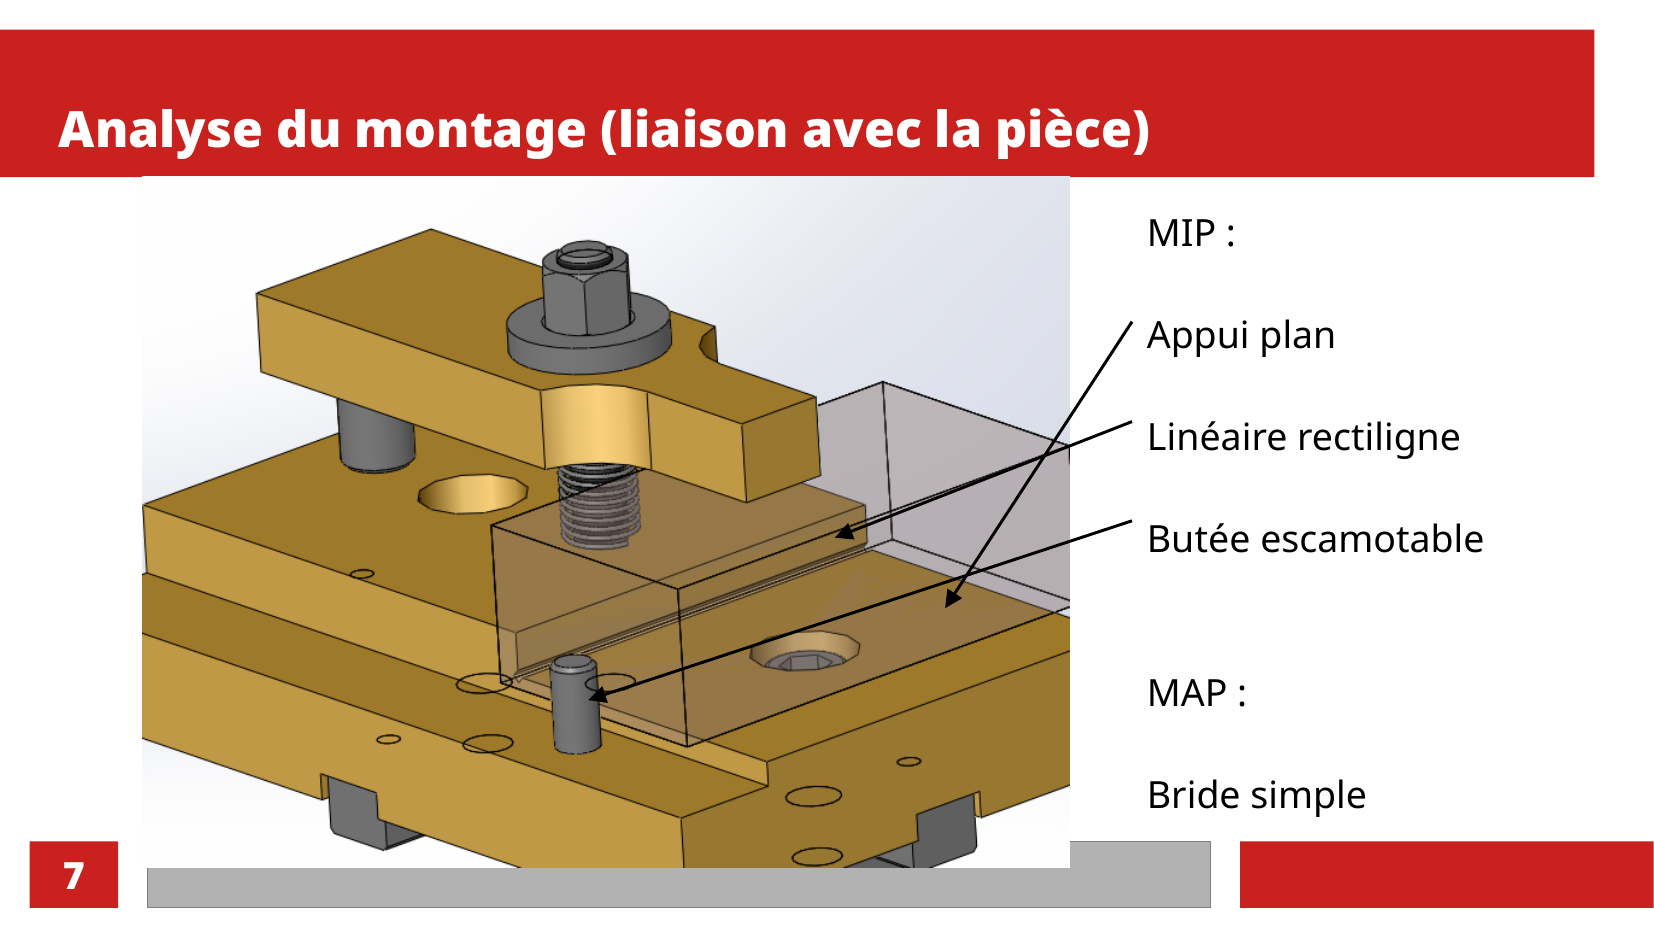

# Analyse du montage (liaison avec la pièce)
MIP :
Appui plan
Linéaire rectiligne
Butée escamotable
MAP :
Bride simple
7